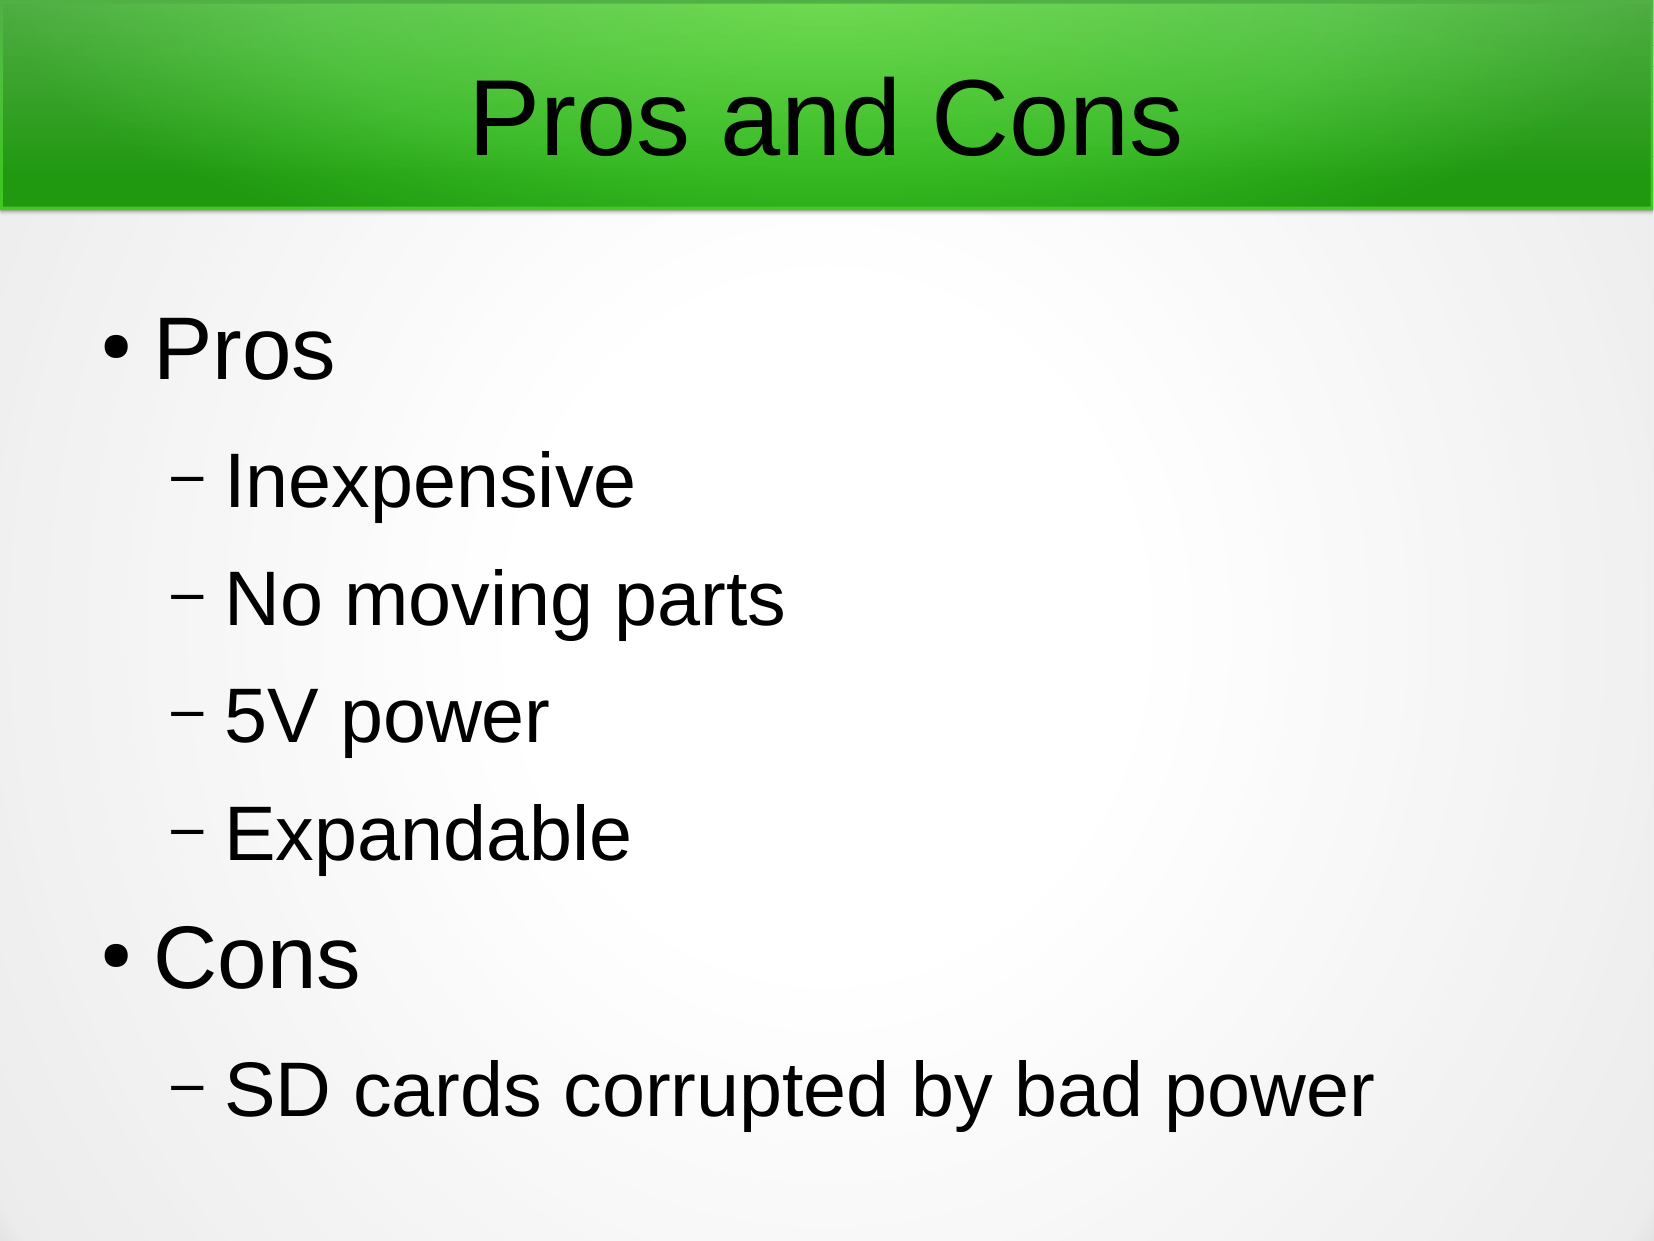

# Pros and Cons
Pros
Inexpensive
No moving parts
5V power
Expandable
Cons
SD cards corrupted by bad power